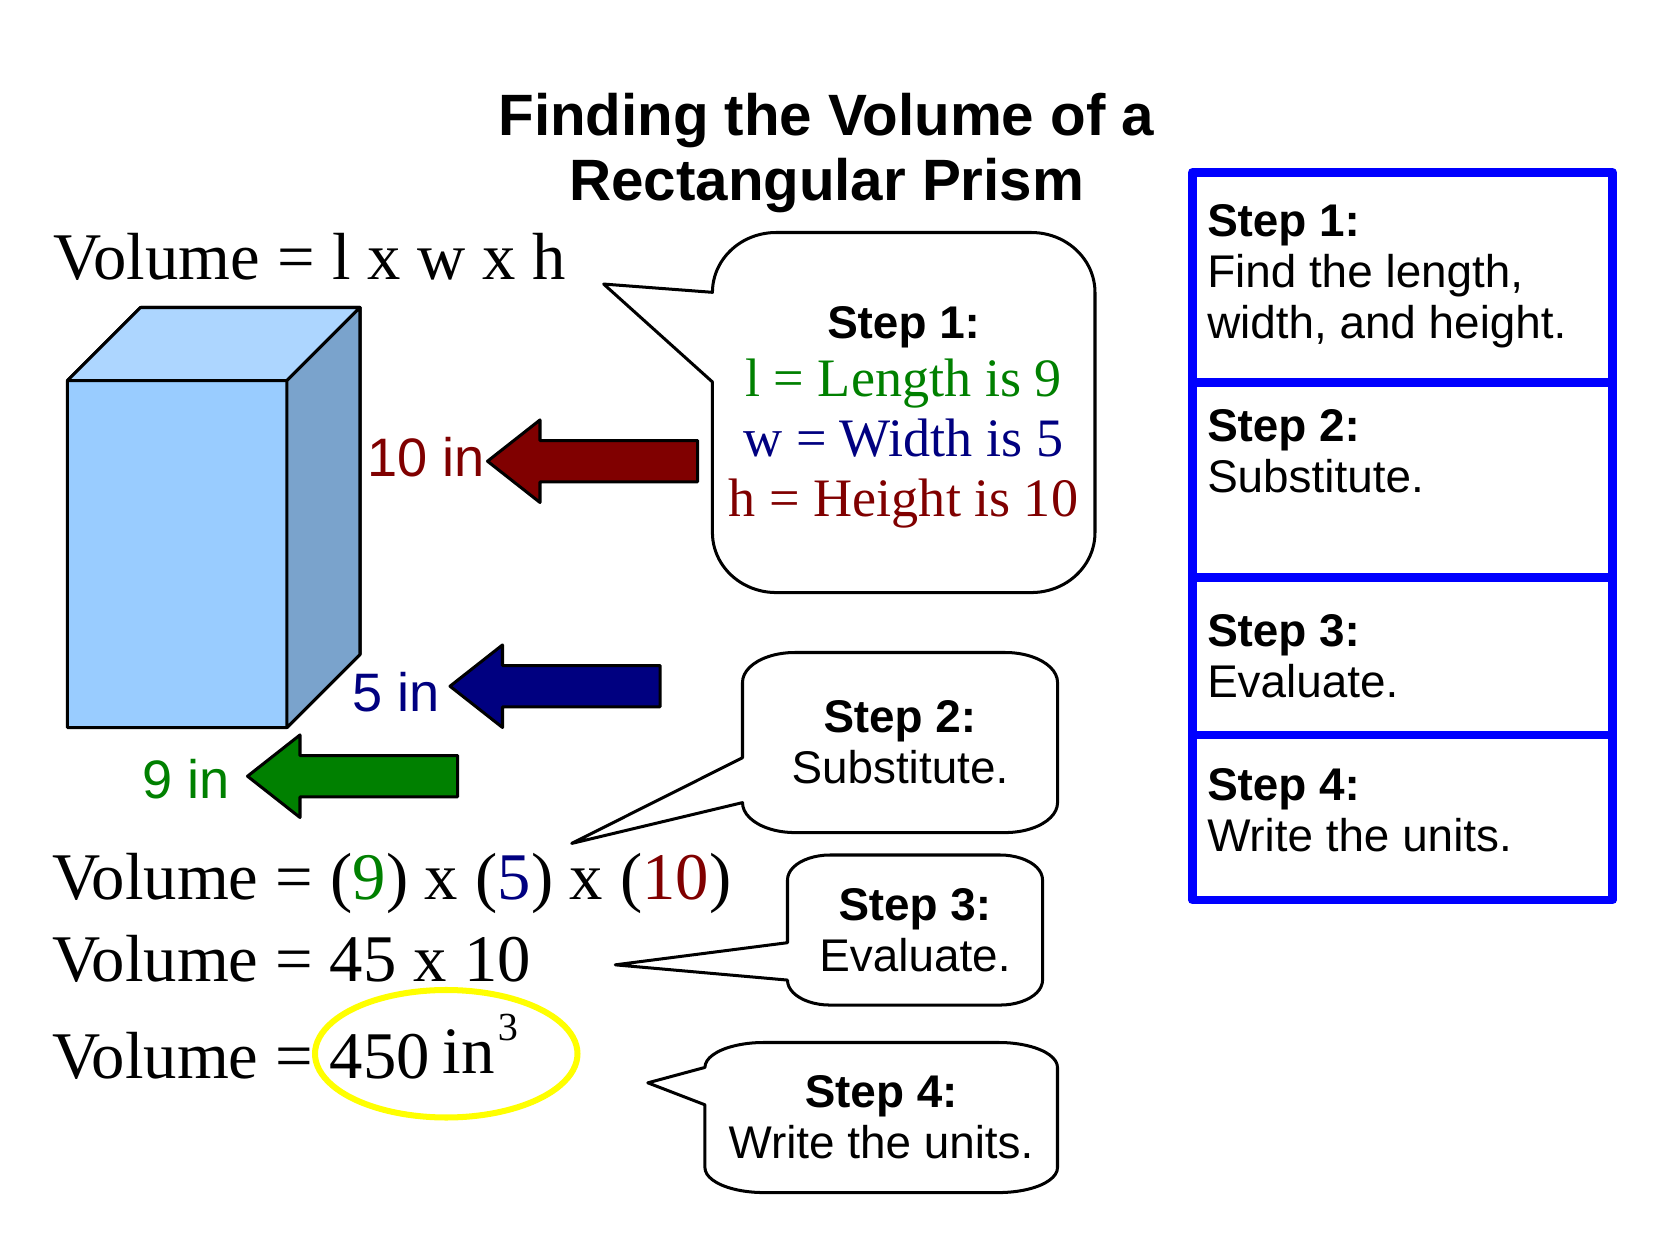

Finding the Volume of a Rectangular Prism
Step 1:
Find the length, width, and height.
Step 2:
Substitute.
Step 3:
Evaluate.
Step 4:
Write the units.
Volume = l x w x h
Step 1:
l = Length is 9
w = Width is 5
h = Height is 10
10 in
Step 2:
Substitute.
5 in
9 in
Volume = (9) x (5) x (10)
Step 3:
Evaluate.
Volume = 45 x 10
Volume = 450
Step 4:
Write the units.